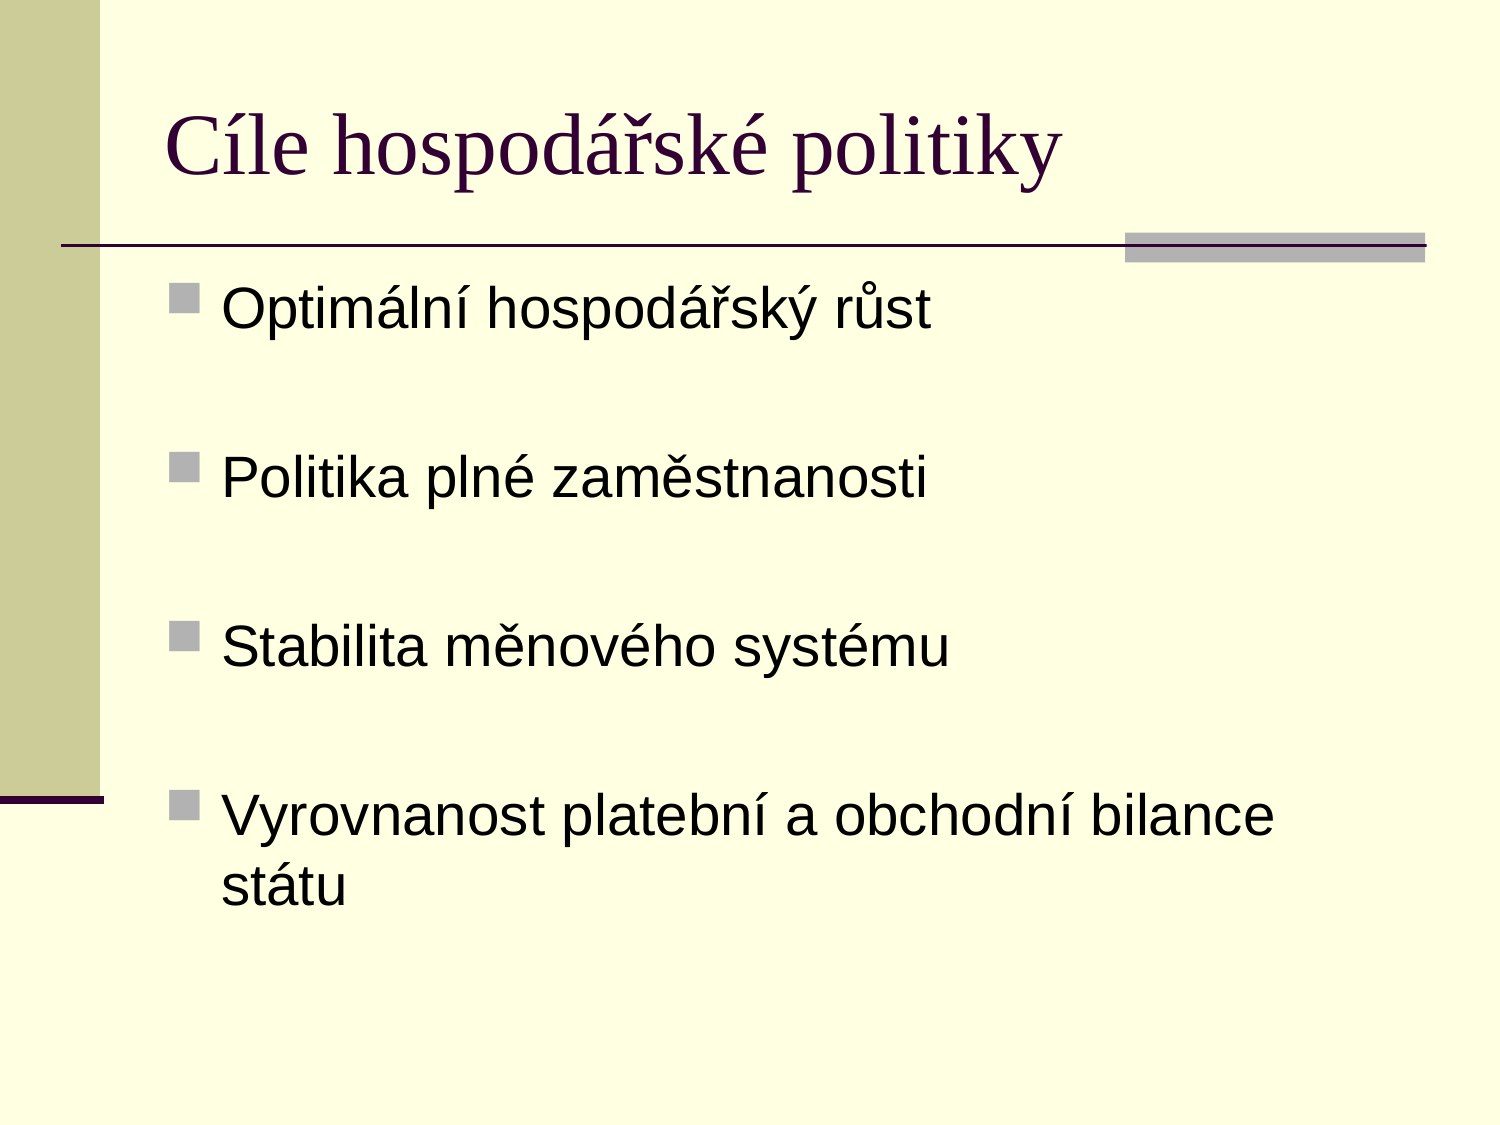

# Cíle hospodářské politiky
Optimální hospodářský růst
Politika plné zaměstnanosti
Stabilita měnového systému
Vyrovnanost platební a obchodní bilance státu